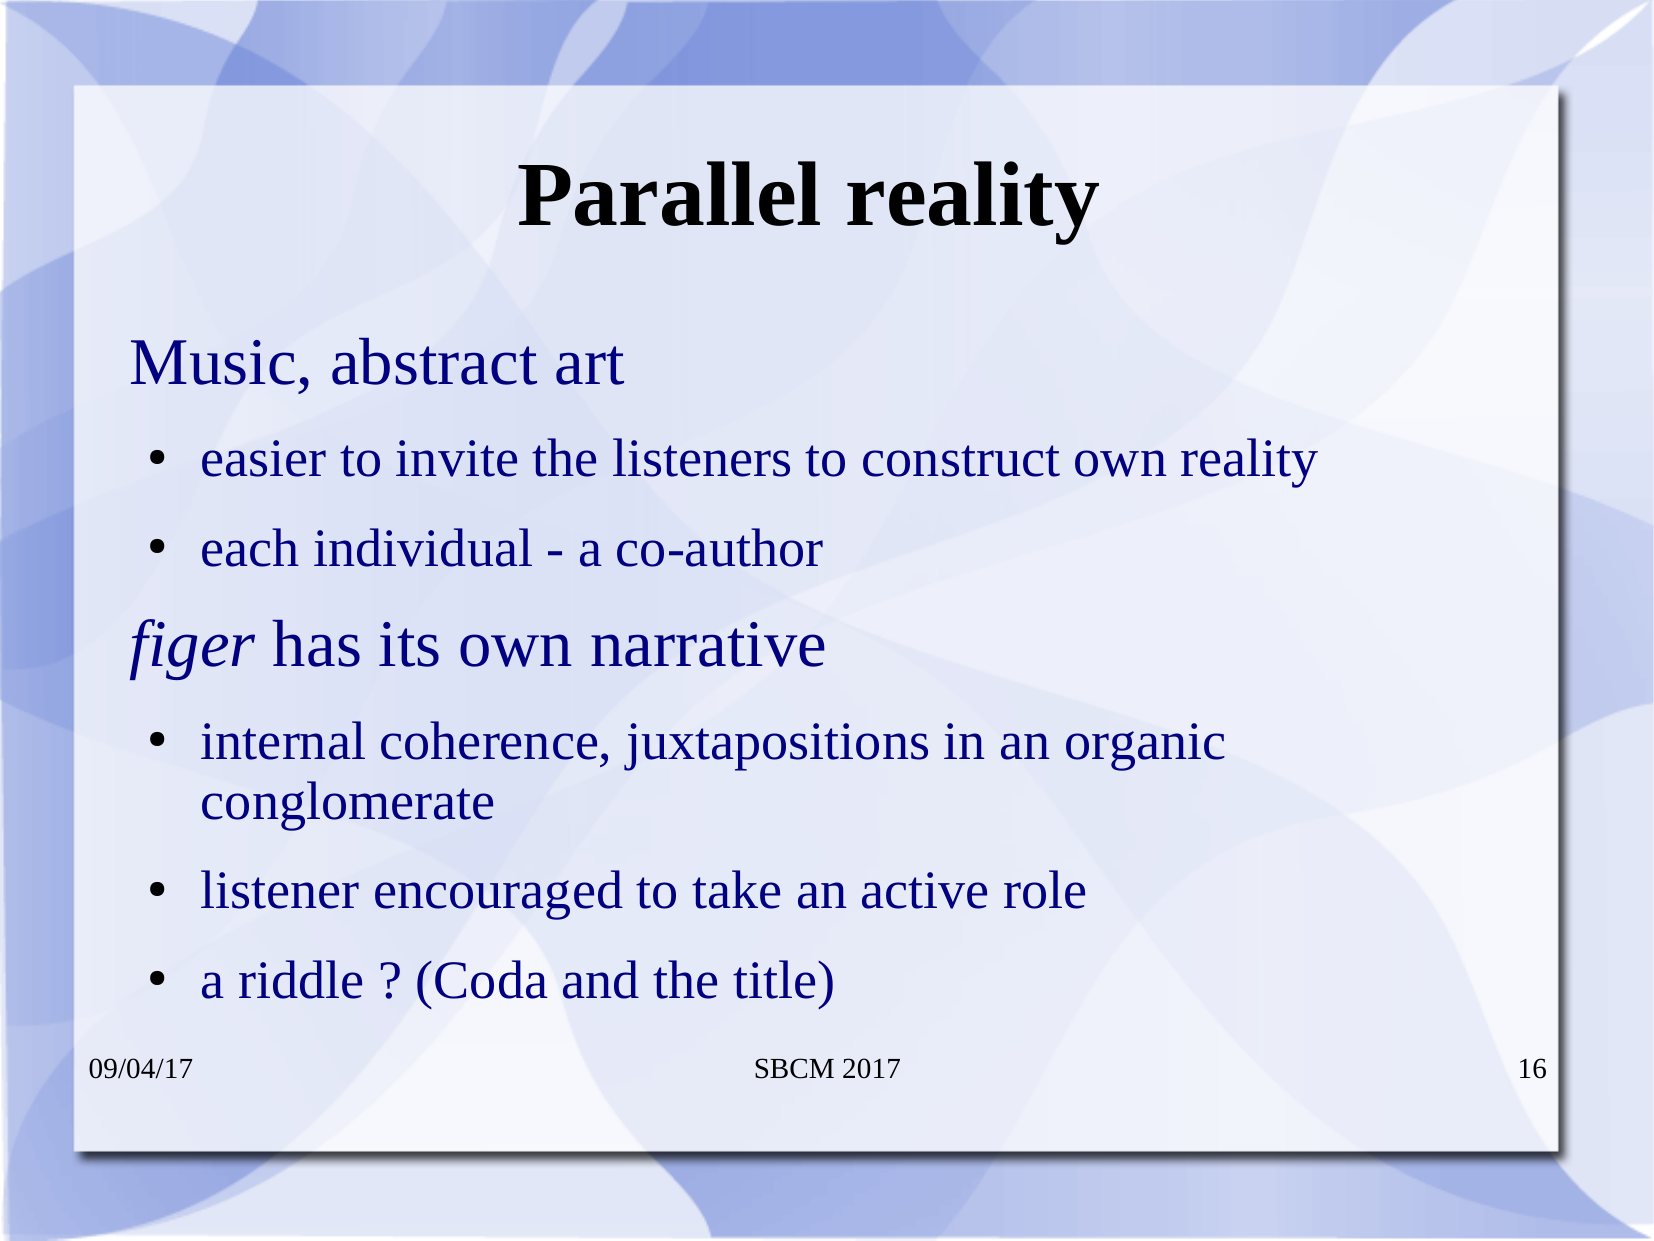

# Parallel reality
Music, abstract art
easier to invite the listeners to construct own reality
each individual - a co-author
figer has its own narrative
internal coherence, juxtapositions in an organic conglomerate
listener encouraged to take an active role
a riddle ? (Coda and the title)
09/04/17
SBCM 2017
16